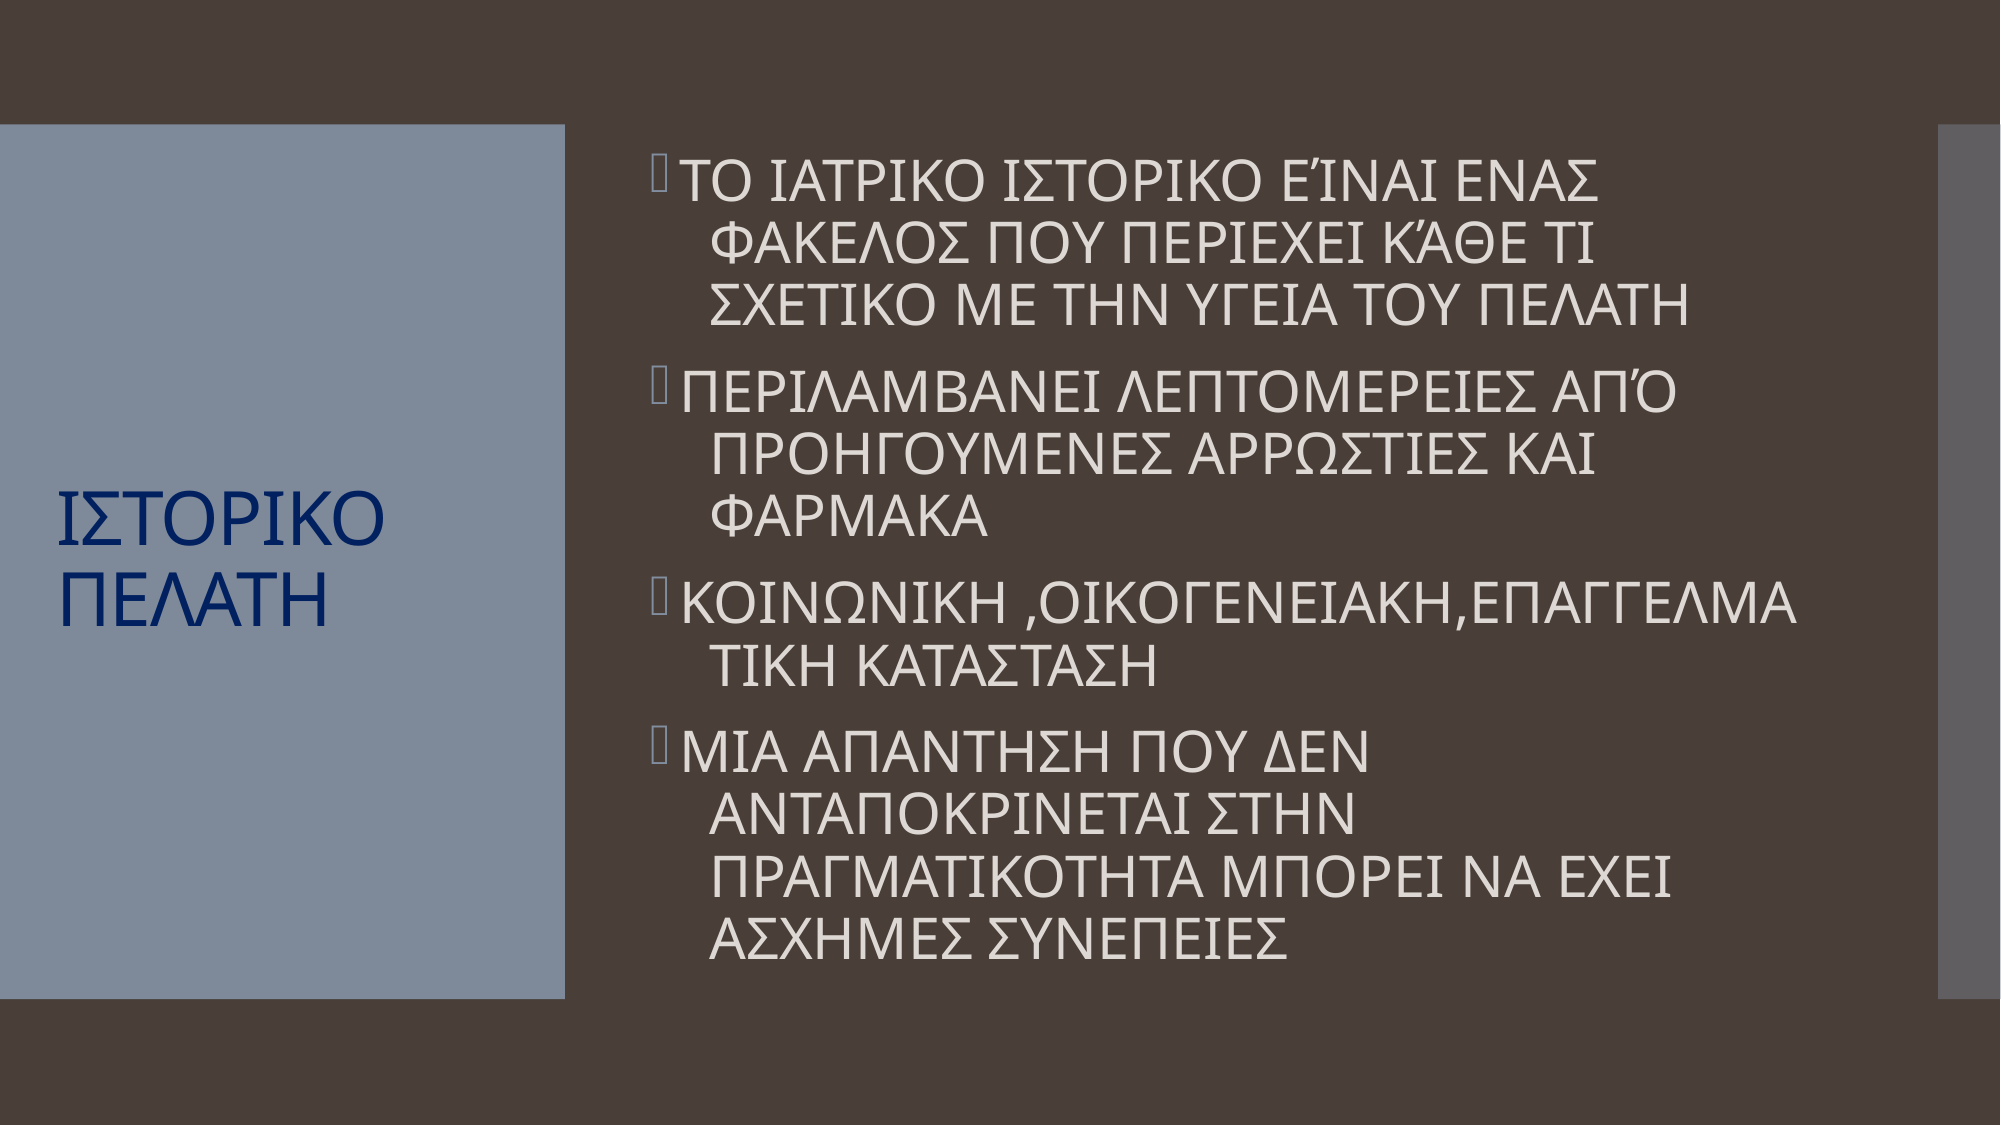

ΤΟ ΙΑΤΡΙΚΟ ΙΣΤΟΡΙΚΟ ΕΊΝΑΙ ΕΝΑΣ ΦΑΚΕΛΟΣ ΠΟΥ ΠΕΡΙΕΧΕΙ ΚΆΘΕ ΤΙ ΣΧΕΤΙΚΟ ΜΕ ΤΗΝ ΥΓΕΙΑ ΤΟΥ ΠΕΛΑΤΗ
ΠΕΡΙΛΑΜΒΑΝΕΙ ΛΕΠΤΟΜΕΡΕΙΕΣ ΑΠΌ ΠΡΟΗΓΟΥΜΕΝΕΣ ΑΡΡΩΣΤΙΕΣ ΚΑΙ ΦΑΡΜΑΚΑ
ΚΟΙΝΩΝΙΚΗ ,ΟΙΚΟΓΕΝΕΙΑΚΗ,ΕΠΑΓΓΕΛΜΑΤΙΚΗ ΚΑΤΑΣΤΑΣΗ
ΜΙΑ ΑΠΑΝΤΗΣΗ ΠΟΥ ΔΕΝ ΑΝΤΑΠΟΚΡΙΝΕΤΑΙ ΣΤΗΝ ΠΡΑΓΜΑΤΙΚΟΤΗΤΑ ΜΠΟΡΕΙ ΝΑ ΕΧΕΙ ΑΣΧΗΜΕΣ ΣΥΝΕΠΕΙΕΣ
# ΙΣΤΟΡΙΚΟ ΠΕΛΑΤΗ